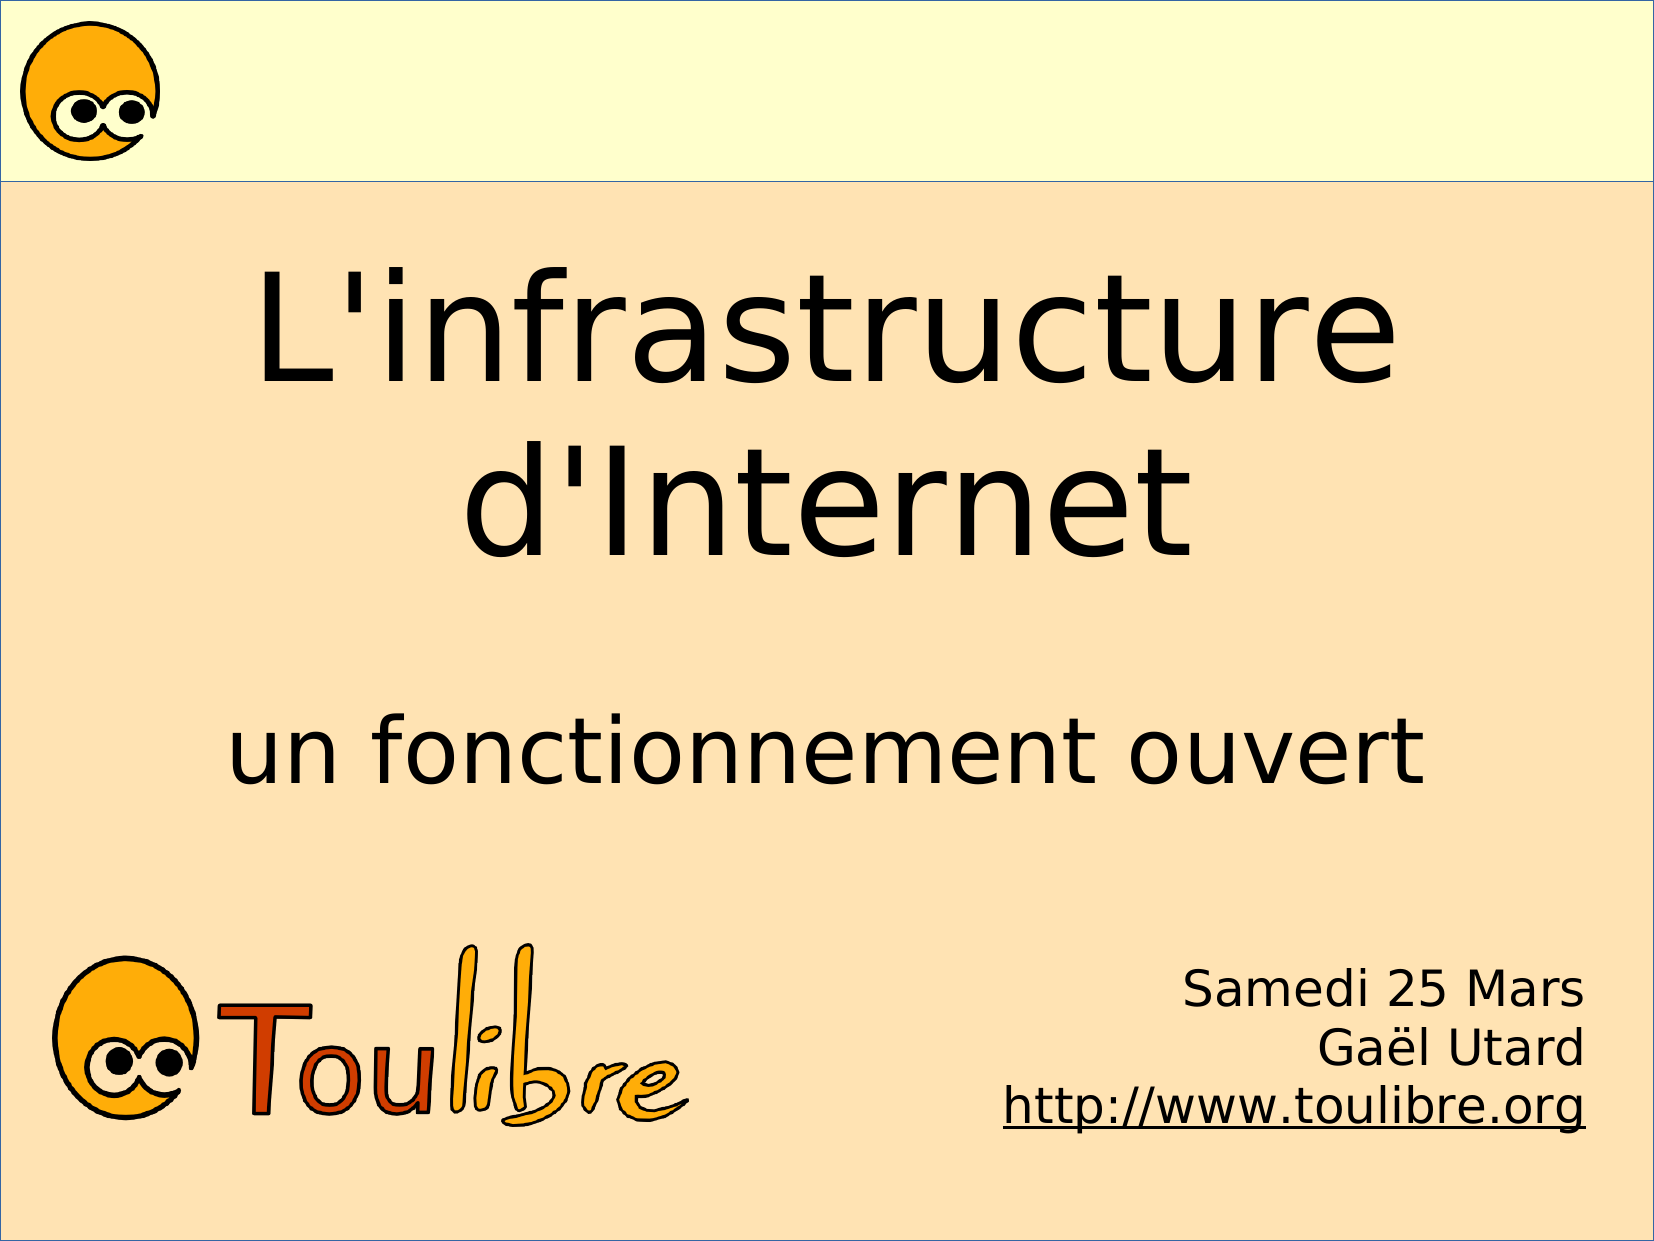

L'infrastructure
d'Internet
un fonctionnement ouvert
Samedi 25 Mars
Gaël Utard
http://www.toulibre.org